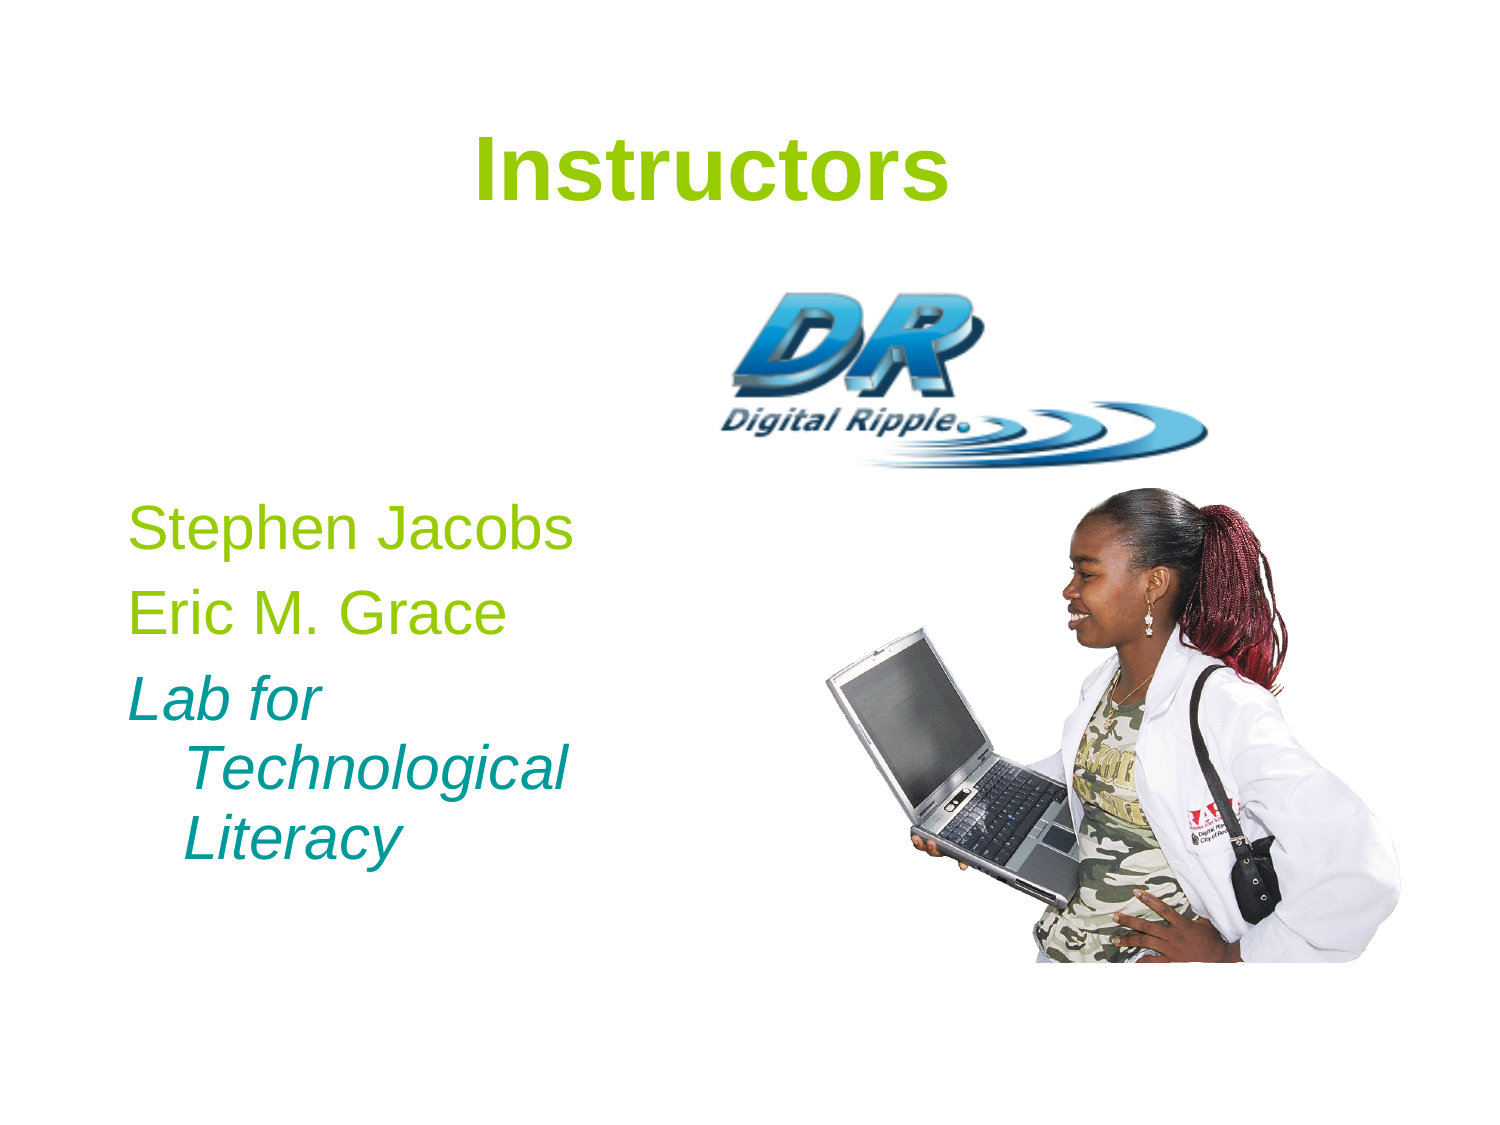

# Instructors
Stephen Jacobs
Eric M. Grace
Lab for Technological Literacy